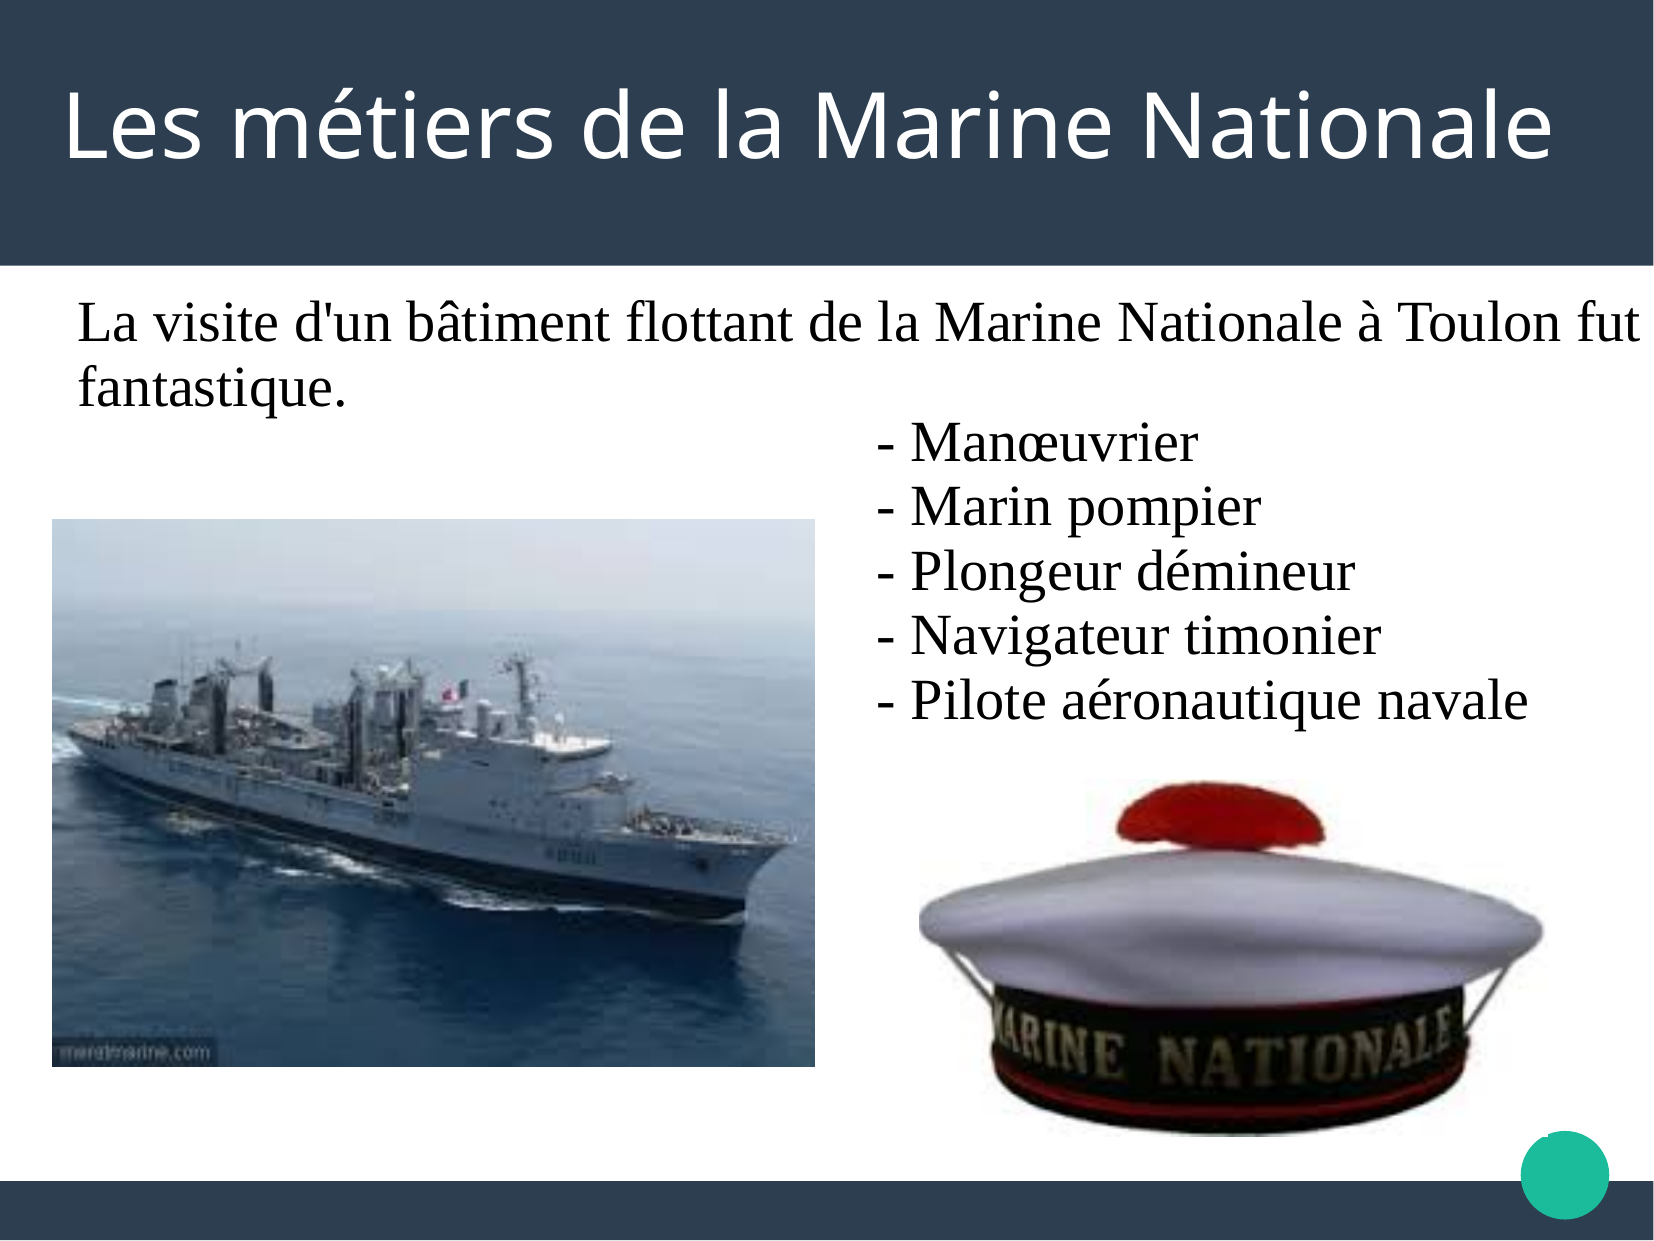

Les métiers de la Marine Nationale
La visite d'un bâtiment flottant de la Marine Nationale à Toulon fut fantastique.
#
- Manœuvrier
- Marin pompier
- Plongeur démineur
- Navigateur timonier
- Pilote aéronautique navale